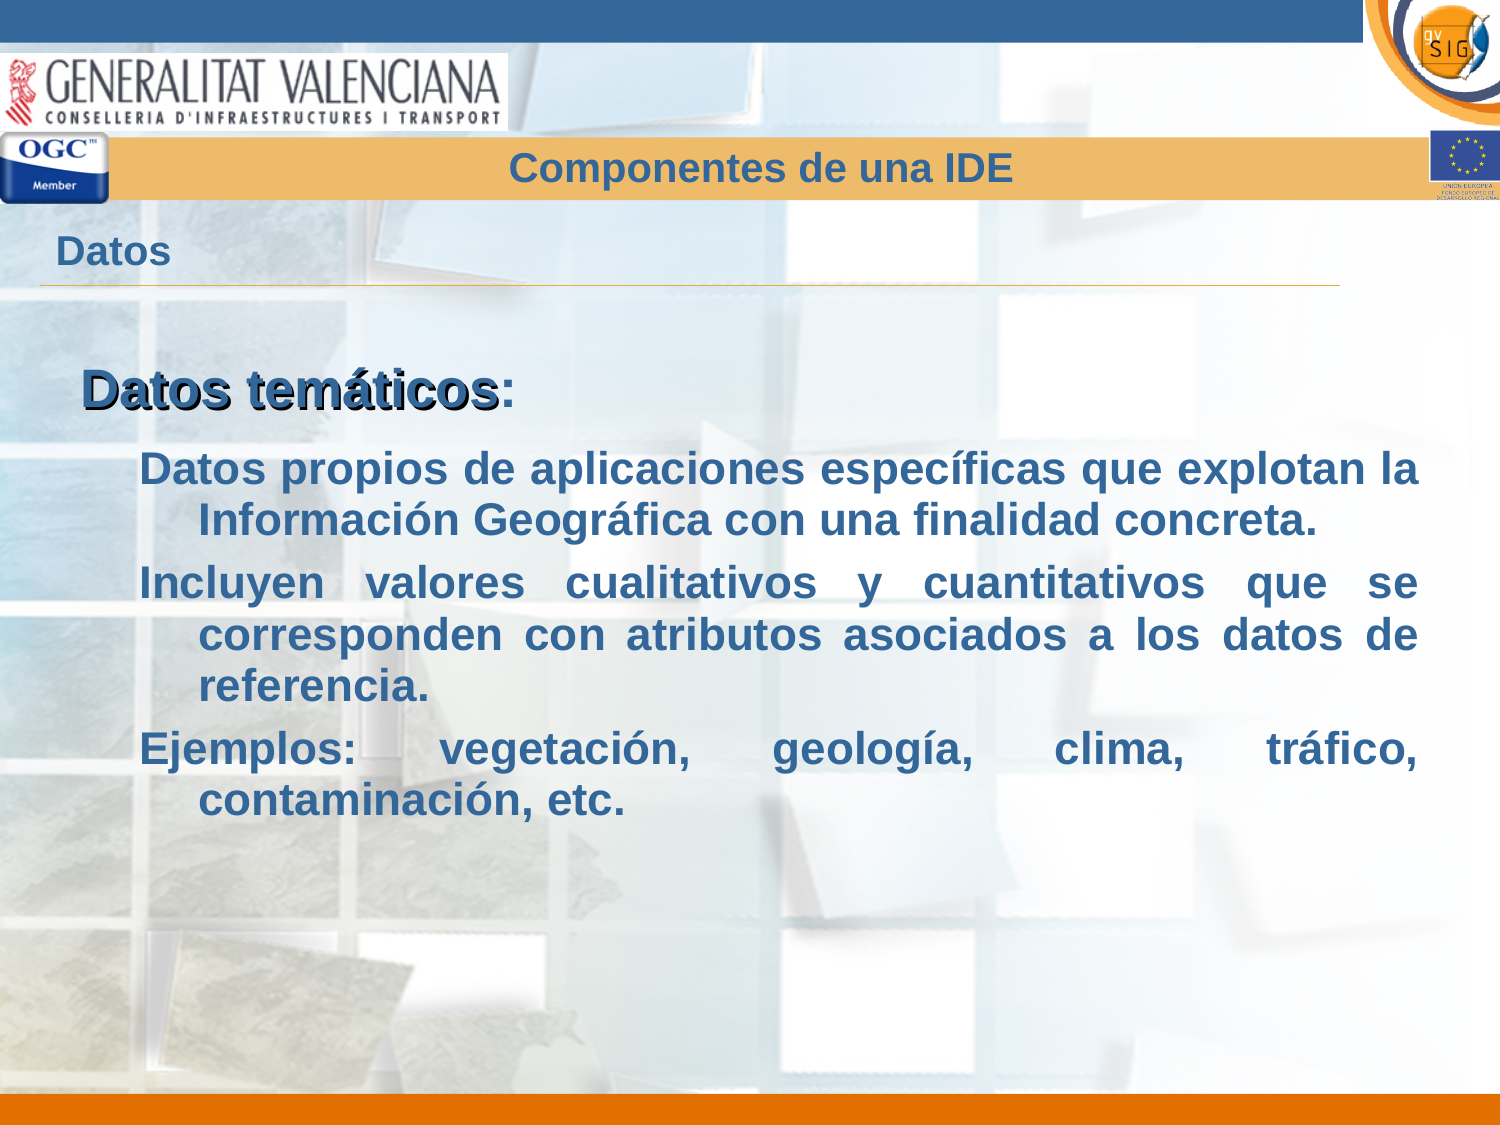

Componentes de una IDE
Datos
Datos temáticos:
Datos propios de aplicaciones específicas que explotan la Información Geográfica con una finalidad concreta.
Incluyen valores cualitativos y cuantitativos que se corresponden con atributos asociados a los datos de referencia.
Ejemplos: vegetación, geología, clima, tráfico, contaminación, etc.